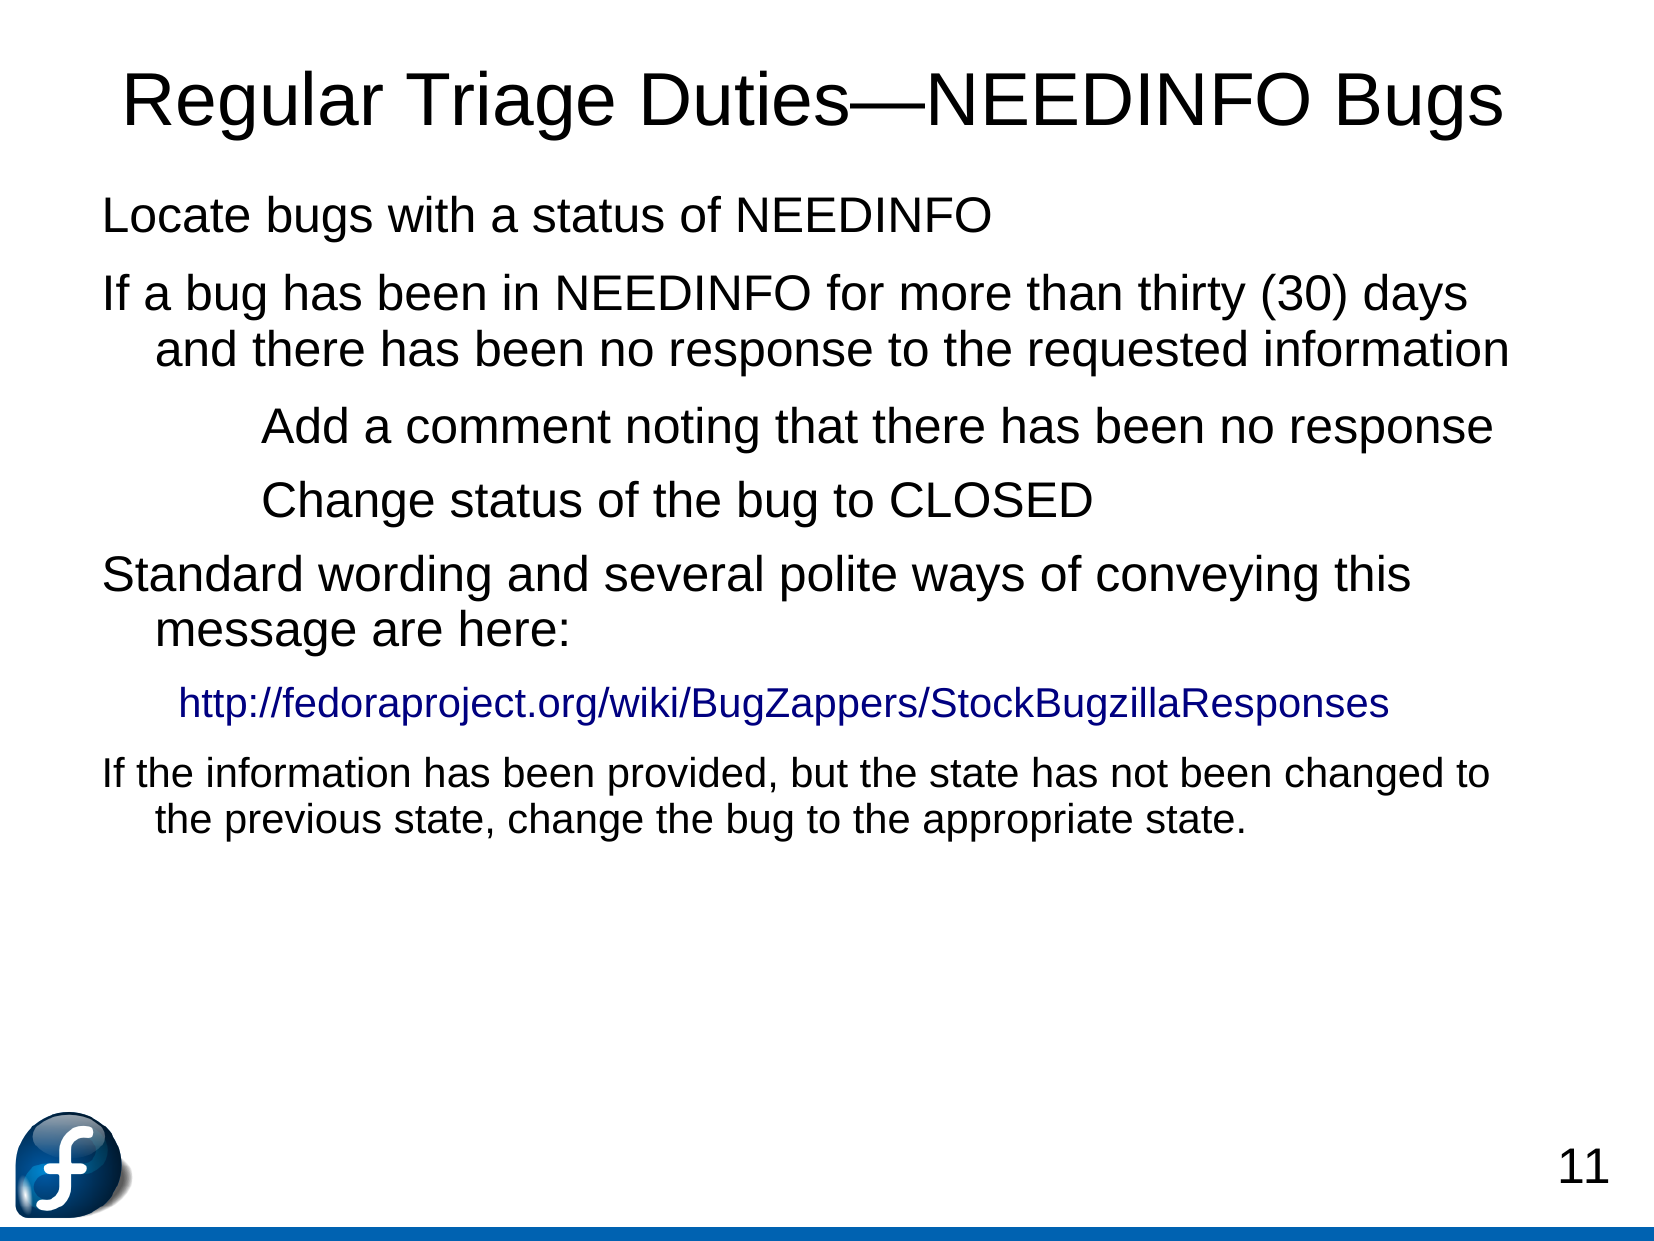

# Regular Triage Duties—NEEDINFO Bugs
Locate bugs with a status of NEEDINFO
If a bug has been in NEEDINFO for more than thirty (30) days and there has been no response to the requested information
Add a comment noting that there has been no response
Change status of the bug to CLOSED
Standard wording and several polite ways of conveying this message are here:
http://fedoraproject.org/wiki/BugZappers/StockBugzillaResponses
If the information has been provided, but the state has not been changed to the previous state, change the bug to the appropriate state.